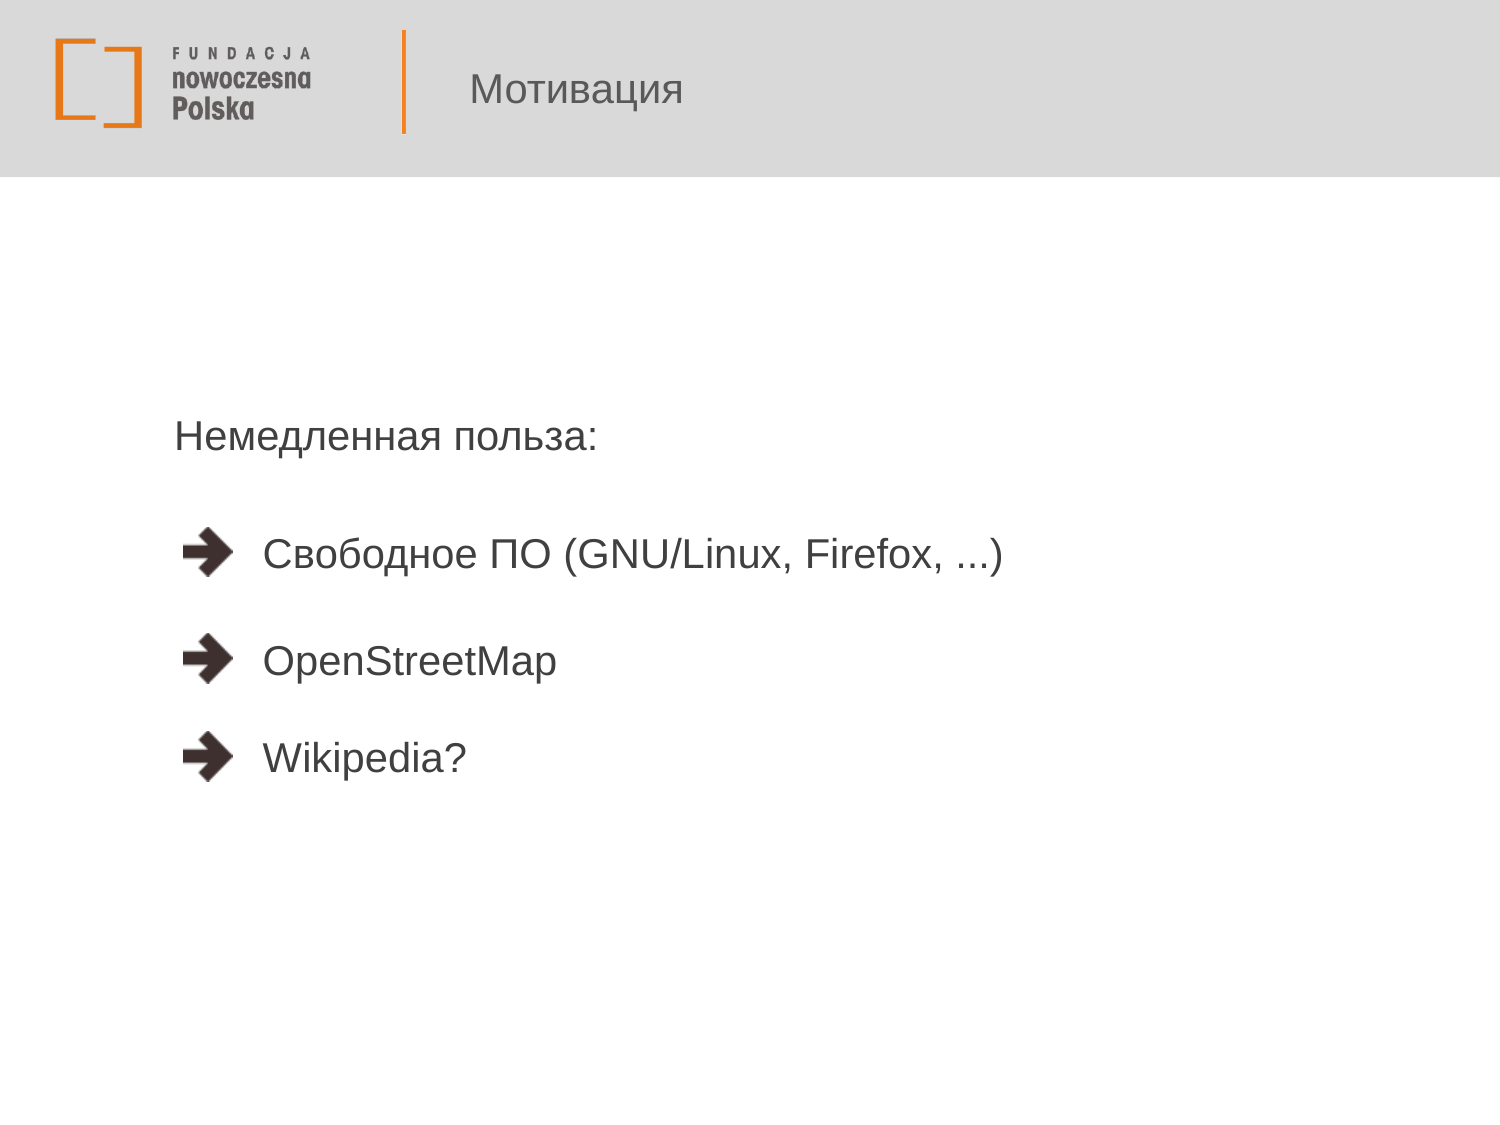

Мотивация
Немедленная польза:
Свободное ПО (GNU/Linux, Firefox, ...)
OpenStreetMap
Wikipedia?